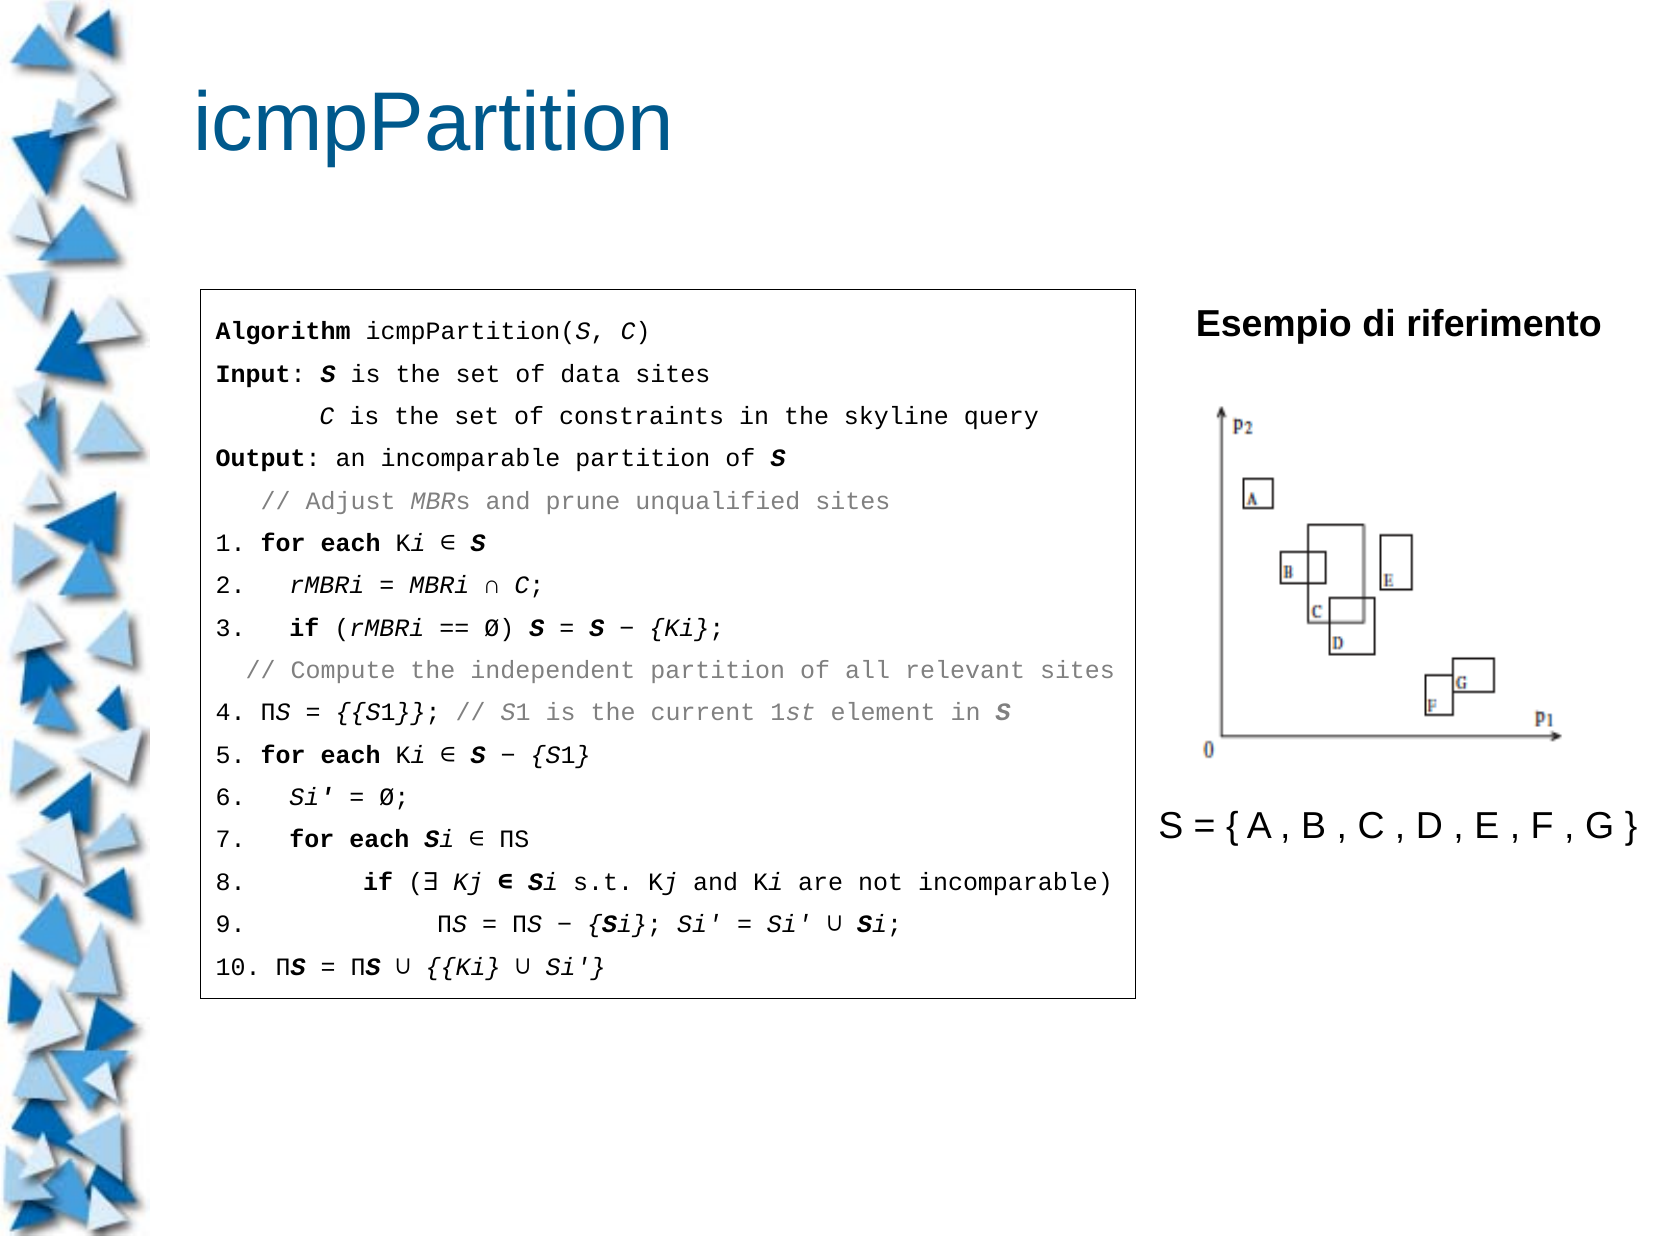

# icmpPartition
Algorithm icmpPartition(S, C)
Input: S is the set of data sites
 	 C is the set of constraints in the skyline query
Output: an incomparable partition of S
 // Adjust MBRs and prune unqualified sites
1. for each Ki ∈ S
2. 	rMBRi = MBRi ∩ C;
3. 	if (rMBRi == Ø) S = S − {Ki};
 // Compute the independent partition of all relevant sites
4. ΠS = {{S1}}; // S1 is the current 1st element in S
5. for each Ki ∈ S − {S1}
6. 	Si' = Ø;
7. 	for each Si ∈ ΠS
8. 		if (∃ Kj ∈ Si s.t. Kj and Ki are not incomparable)
9. 			ΠS = ΠS − {Si}; Si' = Si' ∪ Si;
10. ΠS = ΠS ∪ {{Ki} ∪ Si'}
Esempio di riferimento
S = { A , B , C , D , E , F , G }